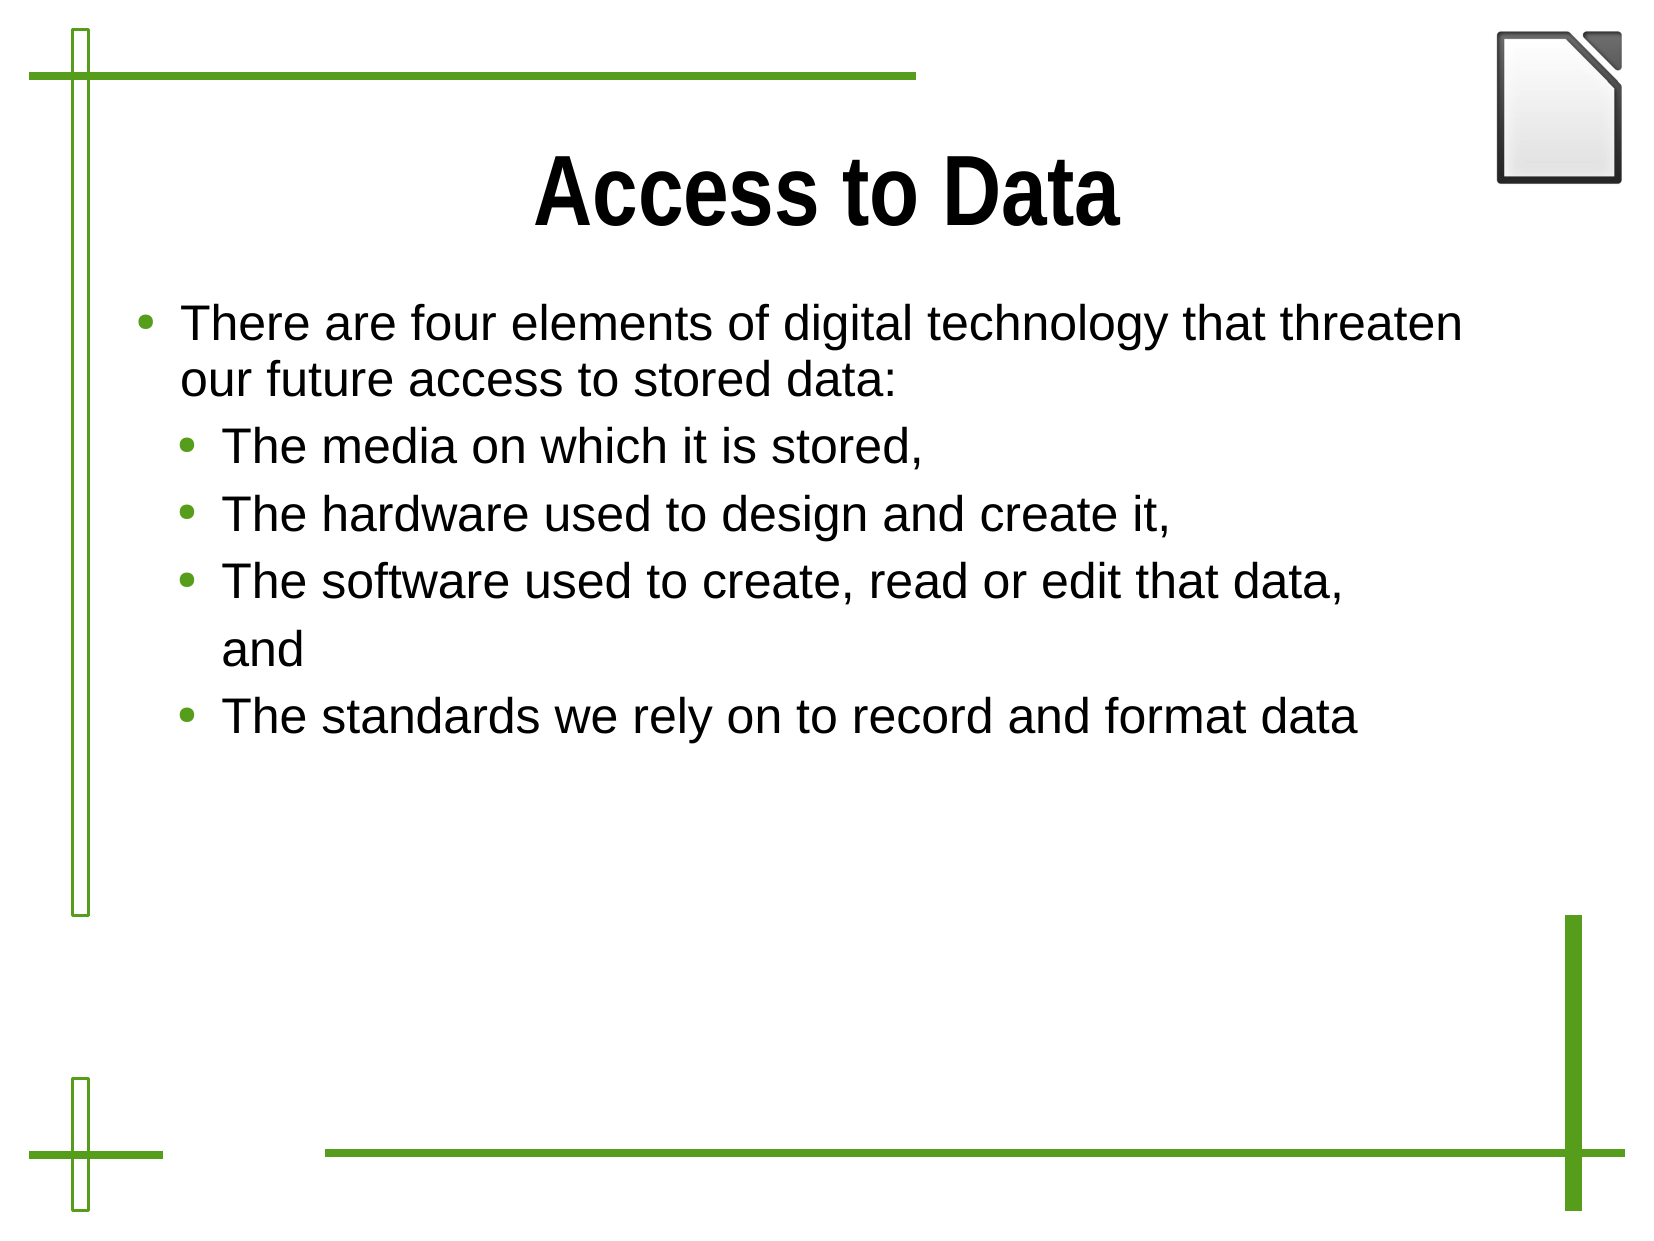

# Access to Data
There are four elements of digital technology that threaten our future access to stored data:
The media on which it is stored,
The hardware used to design and create it,
The software used to create, read or edit that data,
and
The standards we rely on to record and format data